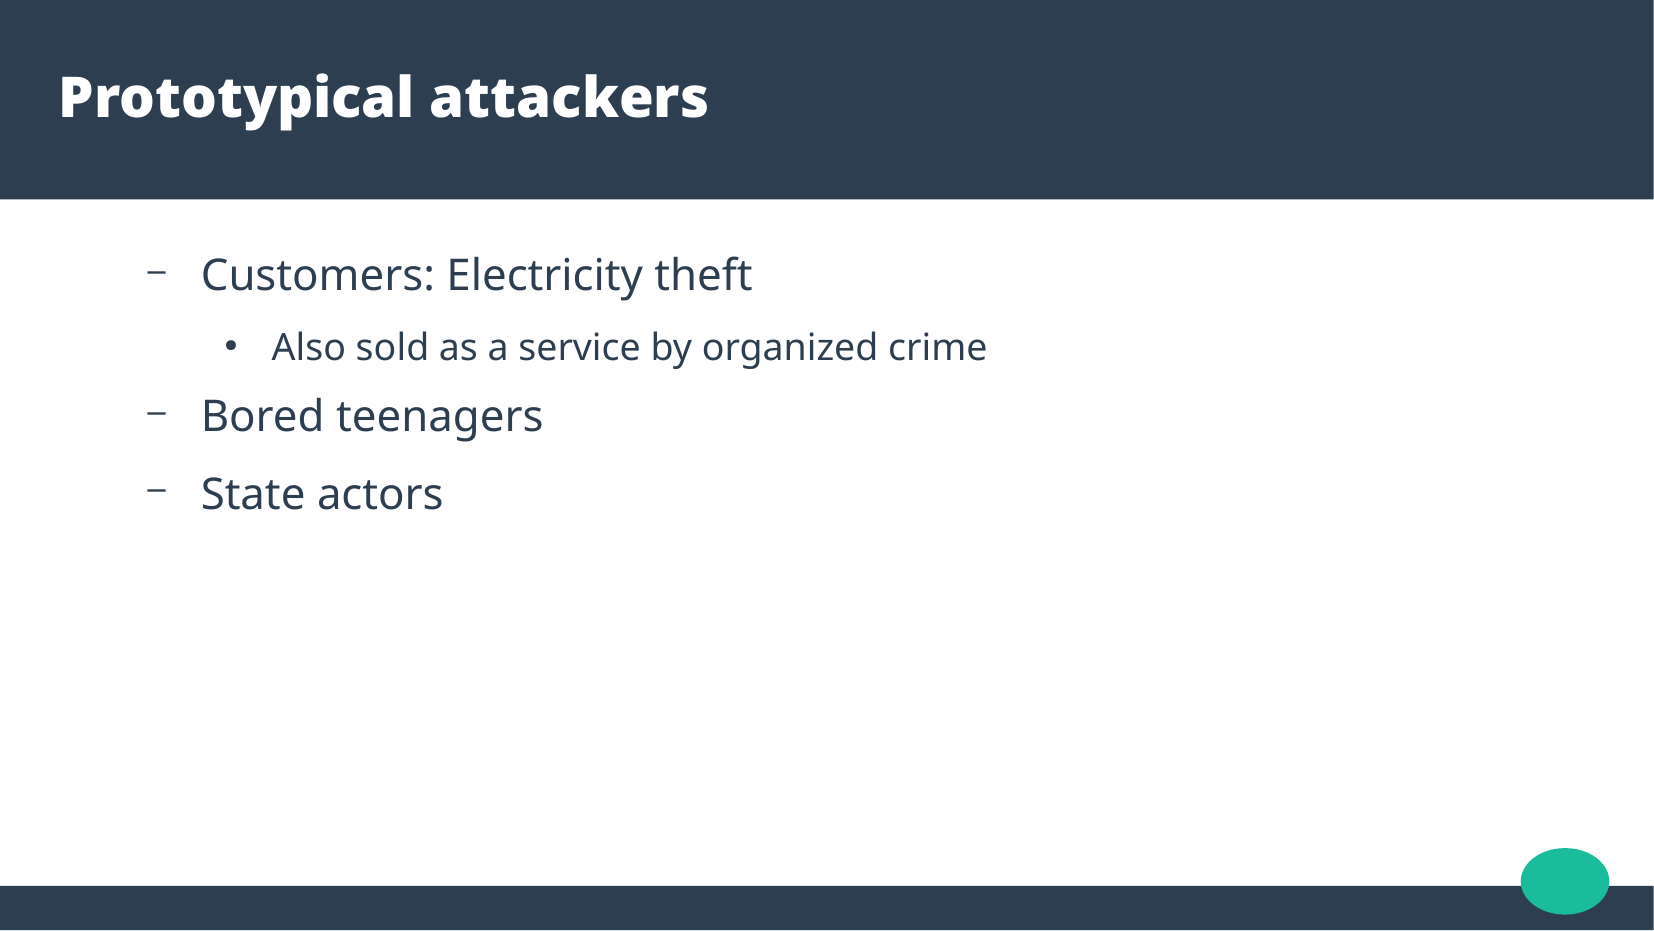

# Prototypical attackers
Customers: Electricity theft
Also sold as a service by organized crime
Bored teenagers
State actors